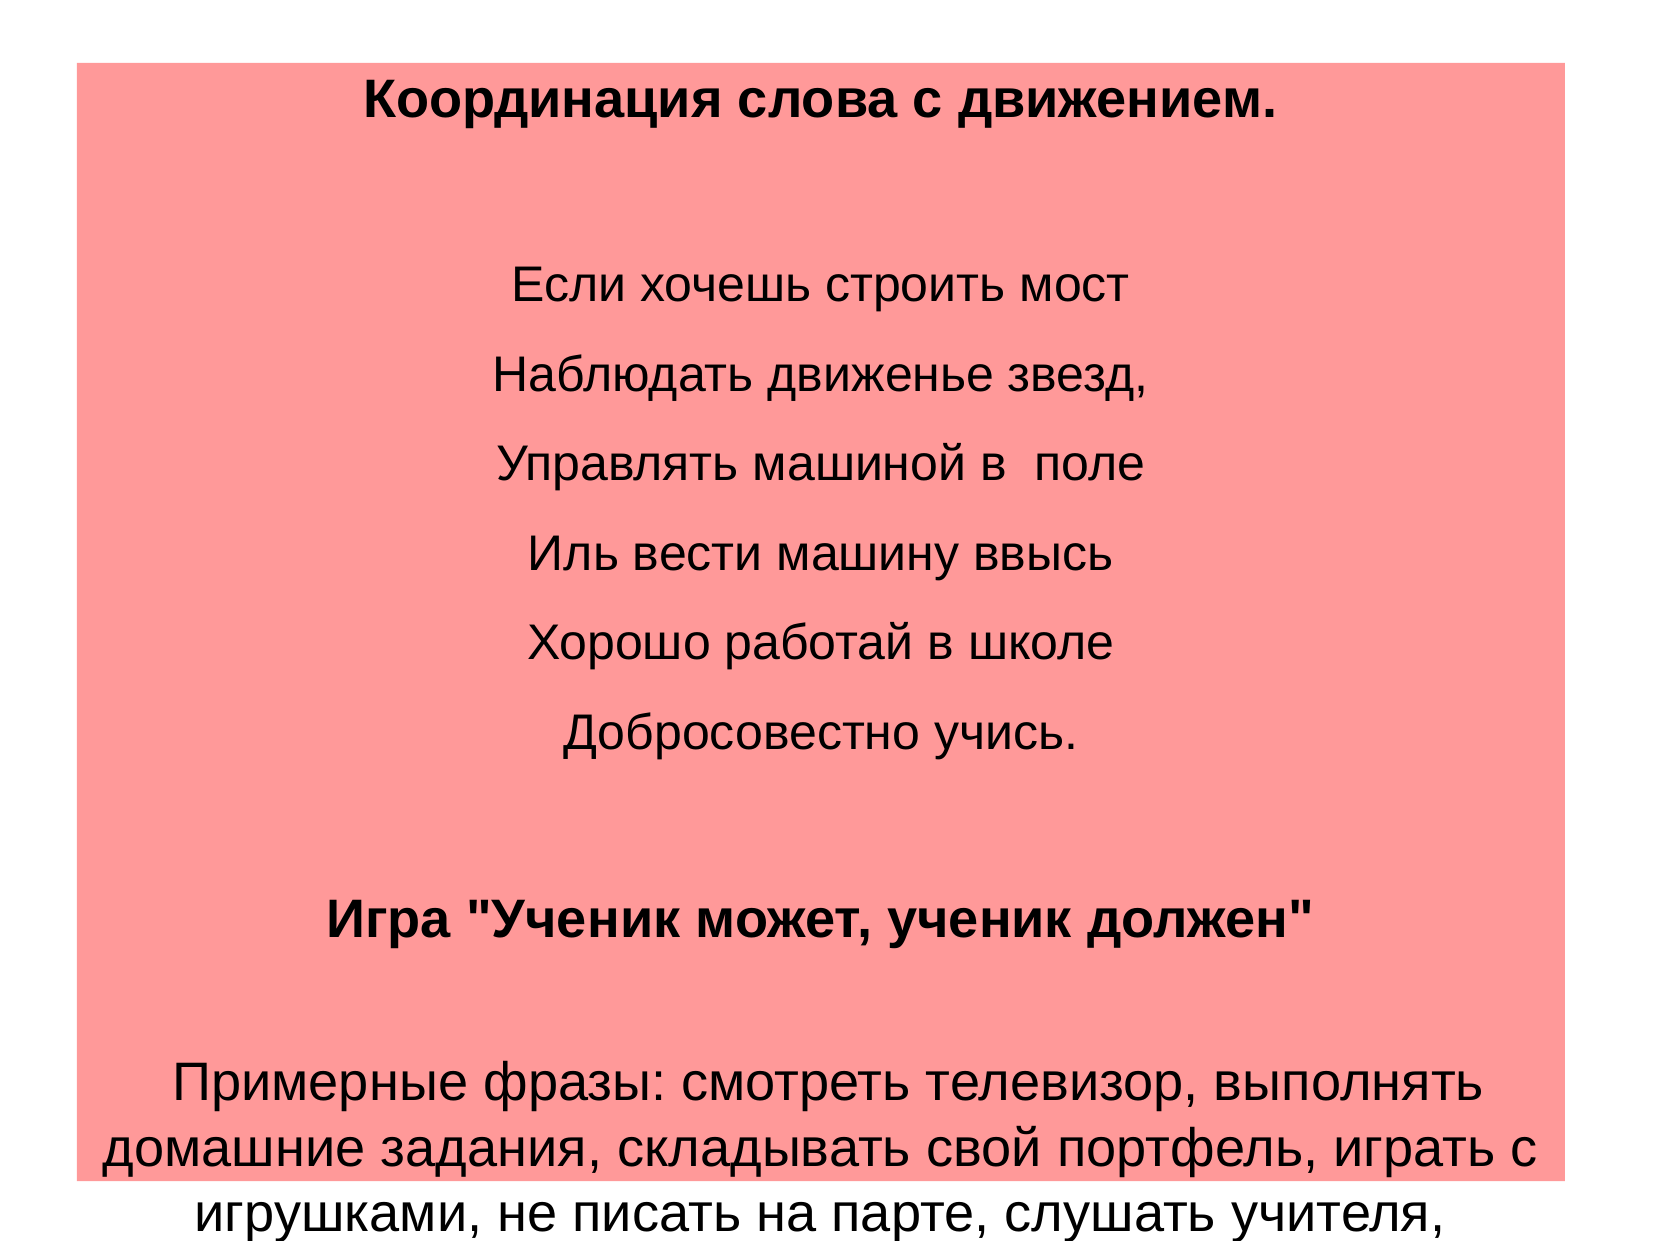

# Координация слова с движением.
Если хочешь строить мост
Наблюдать движенье звезд,
Управлять машиной в поле
Иль вести машину ввысь
Хорошо работай в школе
Добросовестно учись.
Игра "Ученик может, ученик должен"
 Примерные фразы: смотреть телевизор, выполнять домашние задания, складывать свой портфель, играть с игрушками, не писать на парте, слушать учителя, разговаривать с товарищем, соблюдать тишину, есть булочки и конфеты, спать на парте, строить веселые рожицы, помогать младшим и людям преклонного возраста, соблюдать режим.